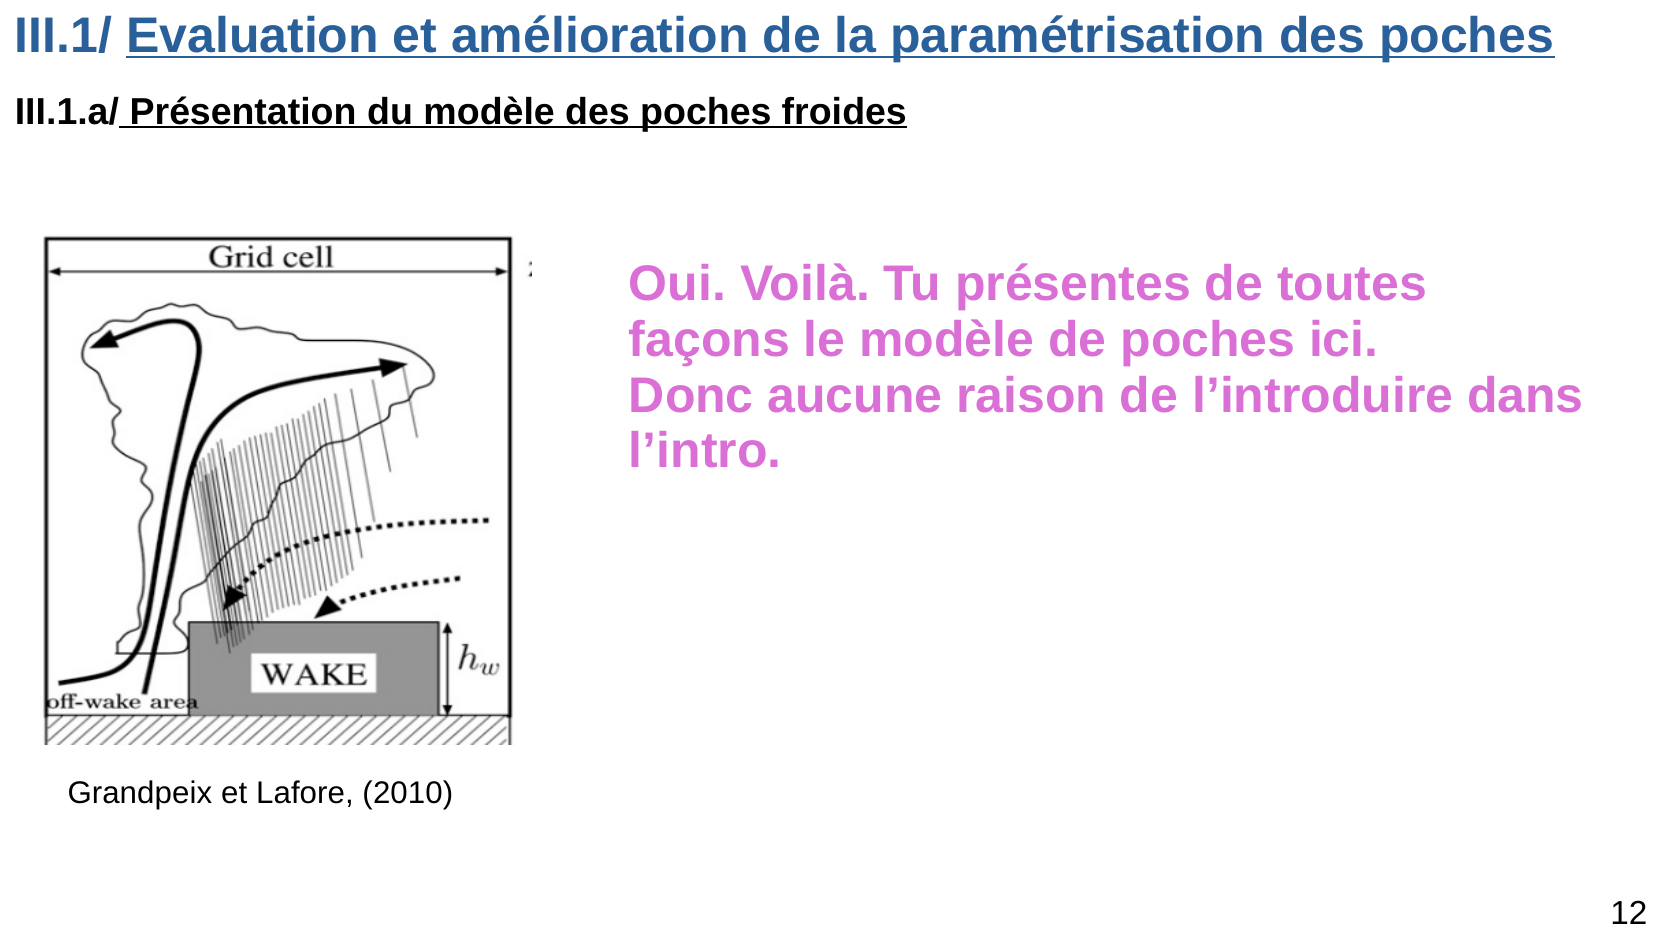

III.1/ Evaluation et amélioration de la paramétrisation des poches
III.1.a/ Présentation du modèle des poches froides
Oui. Voilà. Tu présentes de toutes
façons le modèle de poches ici.
Donc aucune raison de l’introduire dans
l’intro.
 Grandpeix et Lafore, (2010)
12